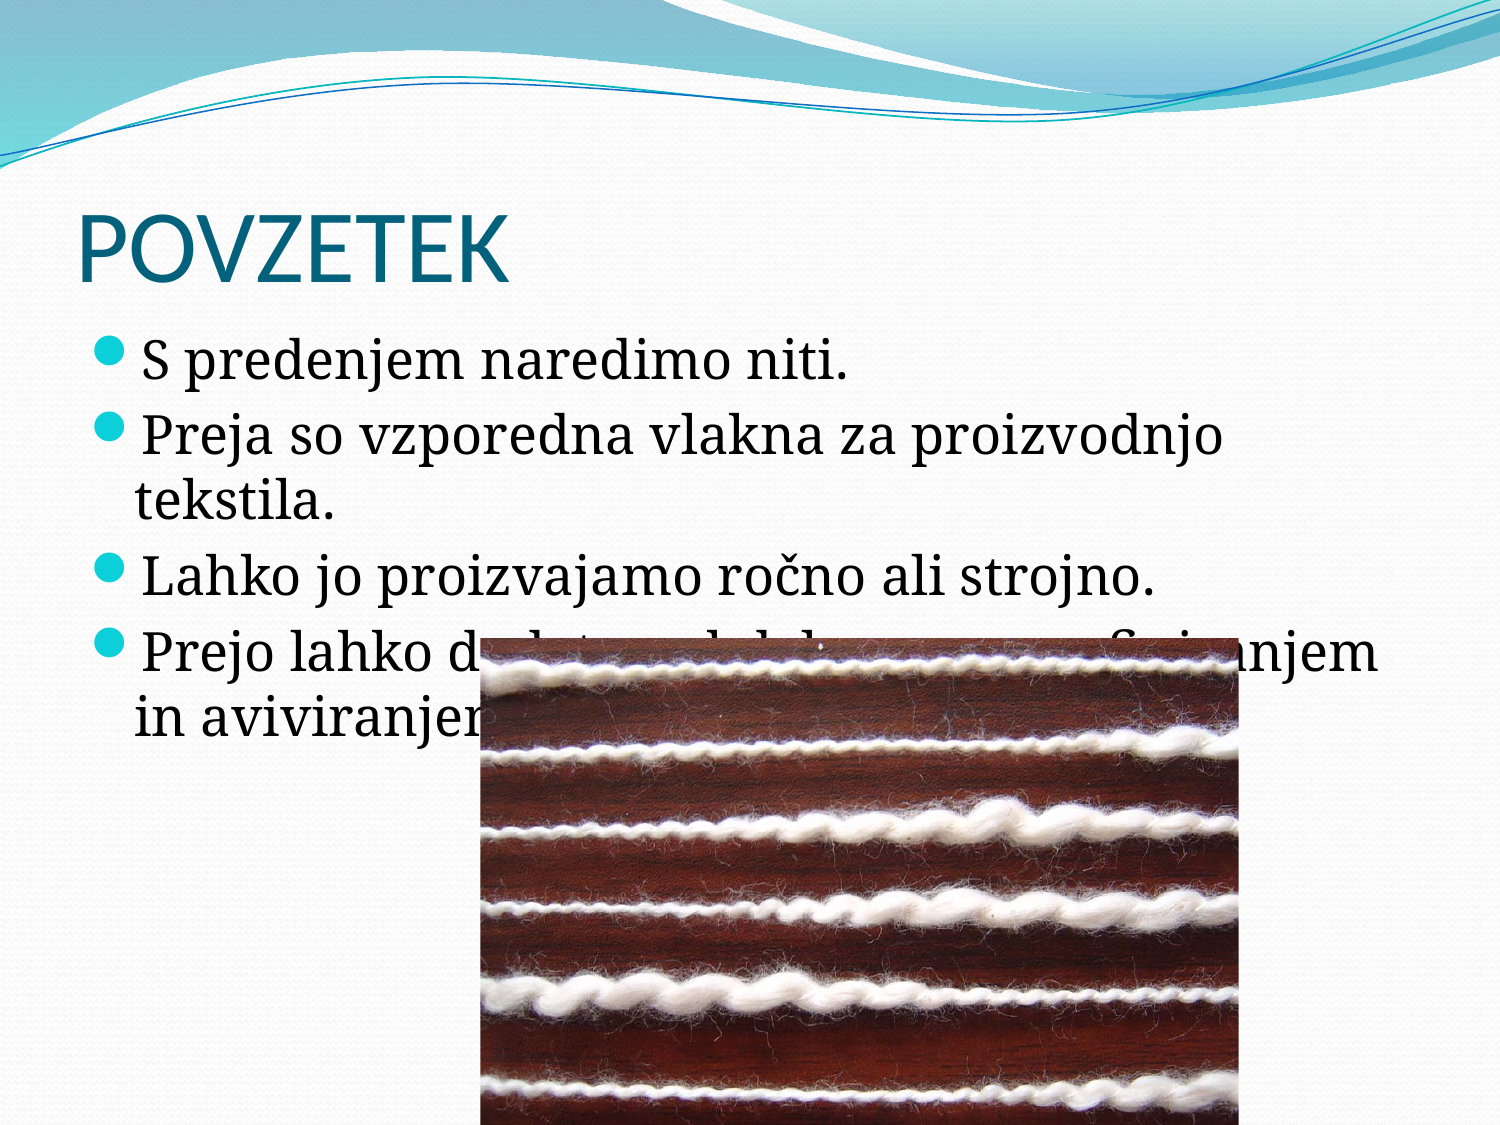

# POVZETEK
S predenjem naredimo niti.
Preja so vzporedna vlakna za proizvodnjo tekstila.
Lahko jo proizvajamo ročno ali strojno.
Prejo lahko dodatno obdelamo z parafiniranjem in aviviranjem.